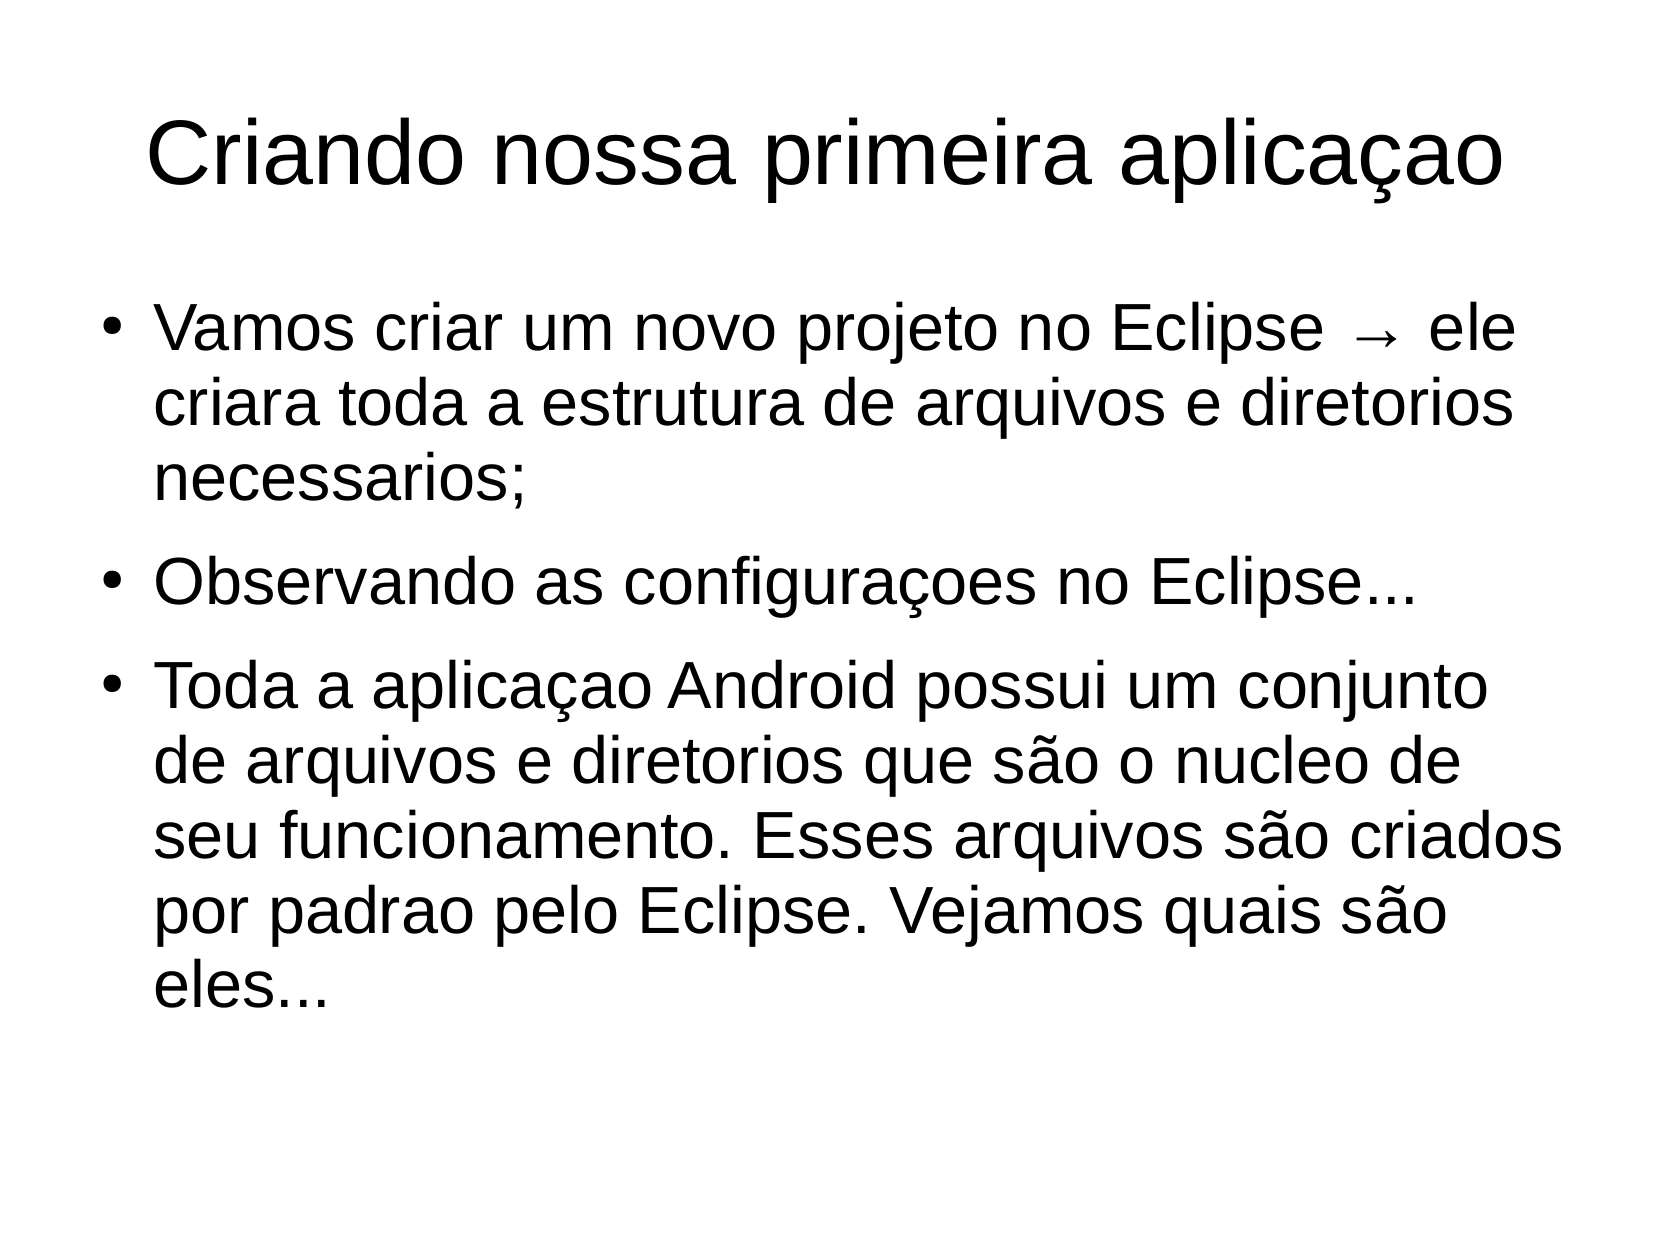

# Criando nossa primeira aplicaçao
Vamos criar um novo projeto no Eclipse → ele criara toda a estrutura de arquivos e diretorios necessarios;
Observando as configuraçoes no Eclipse...
Toda a aplicaçao Android possui um conjunto de arquivos e diretorios que são o nucleo de seu funcionamento. Esses arquivos são criados por padrao pelo Eclipse. Vejamos quais são eles...